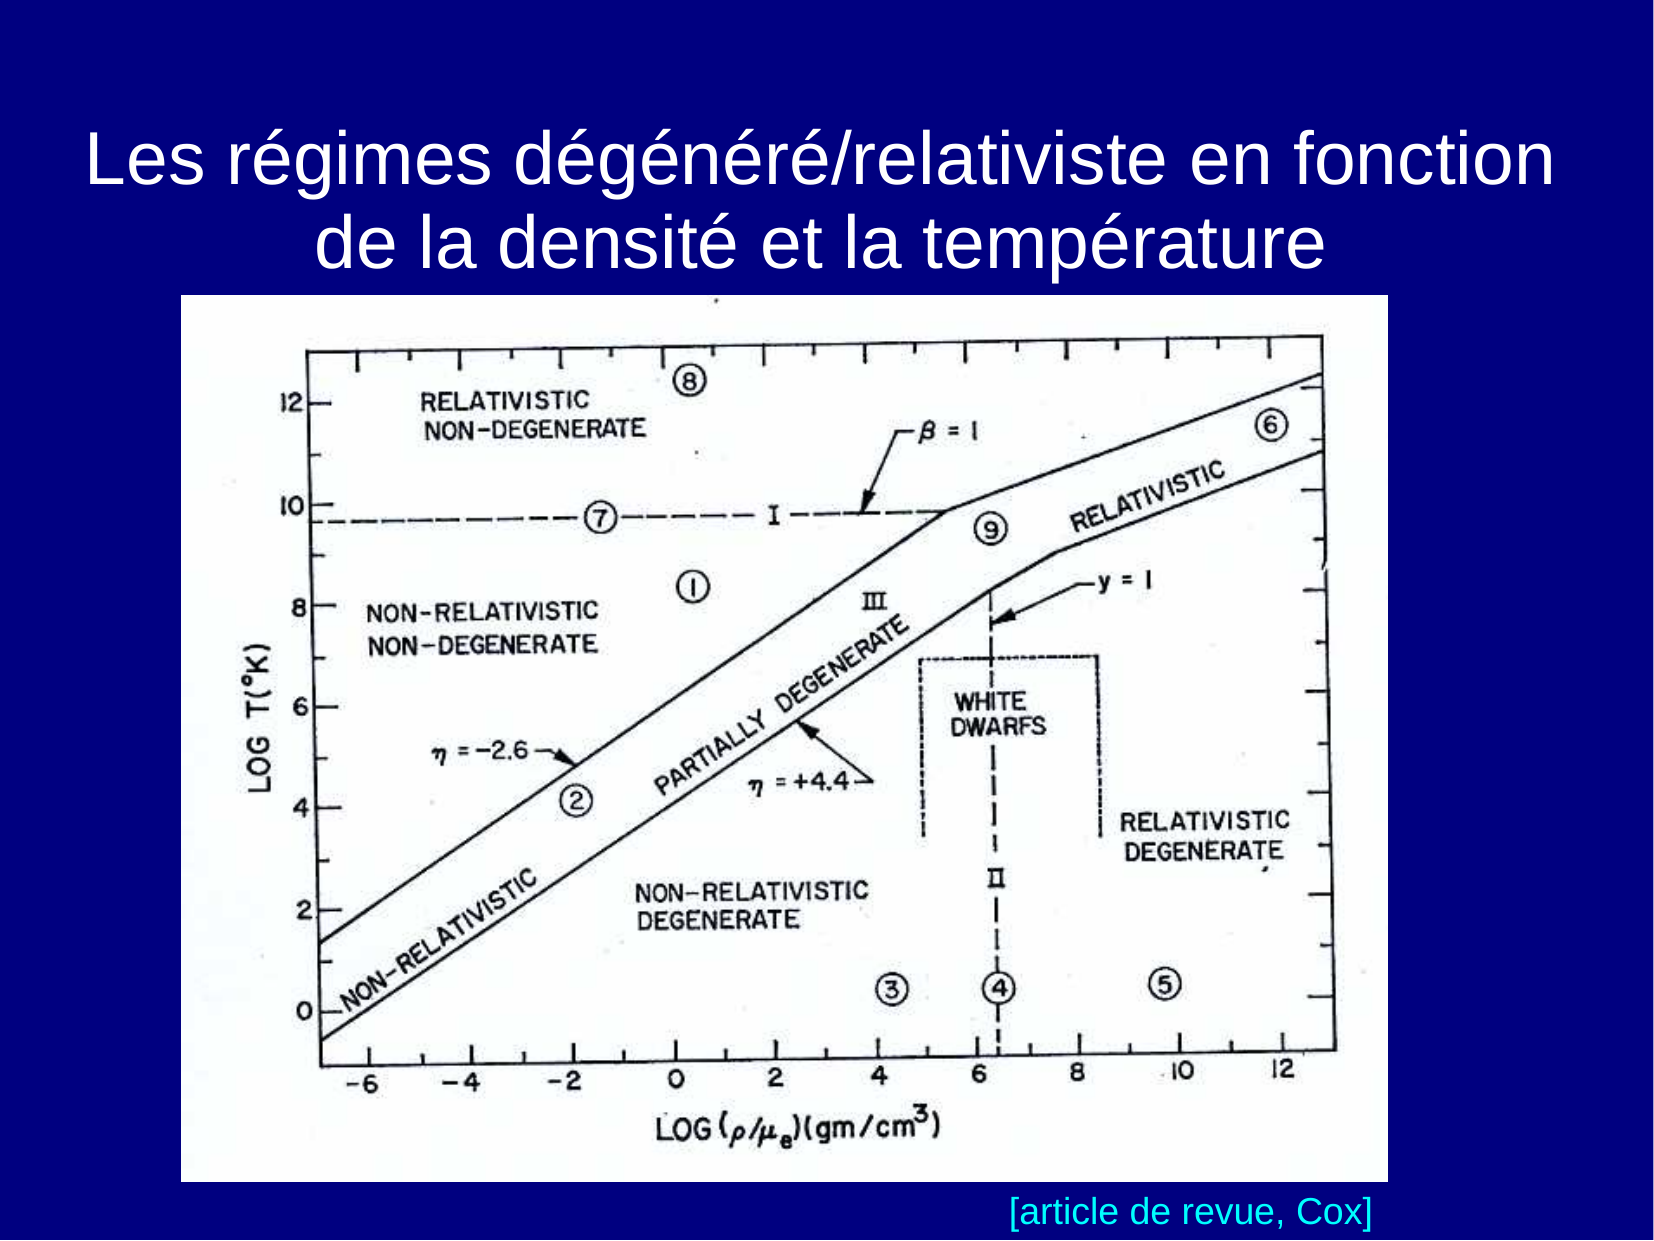

# Les régimes dégénéré/relativiste en fonction de la densité et la température
[article de revue, Cox]